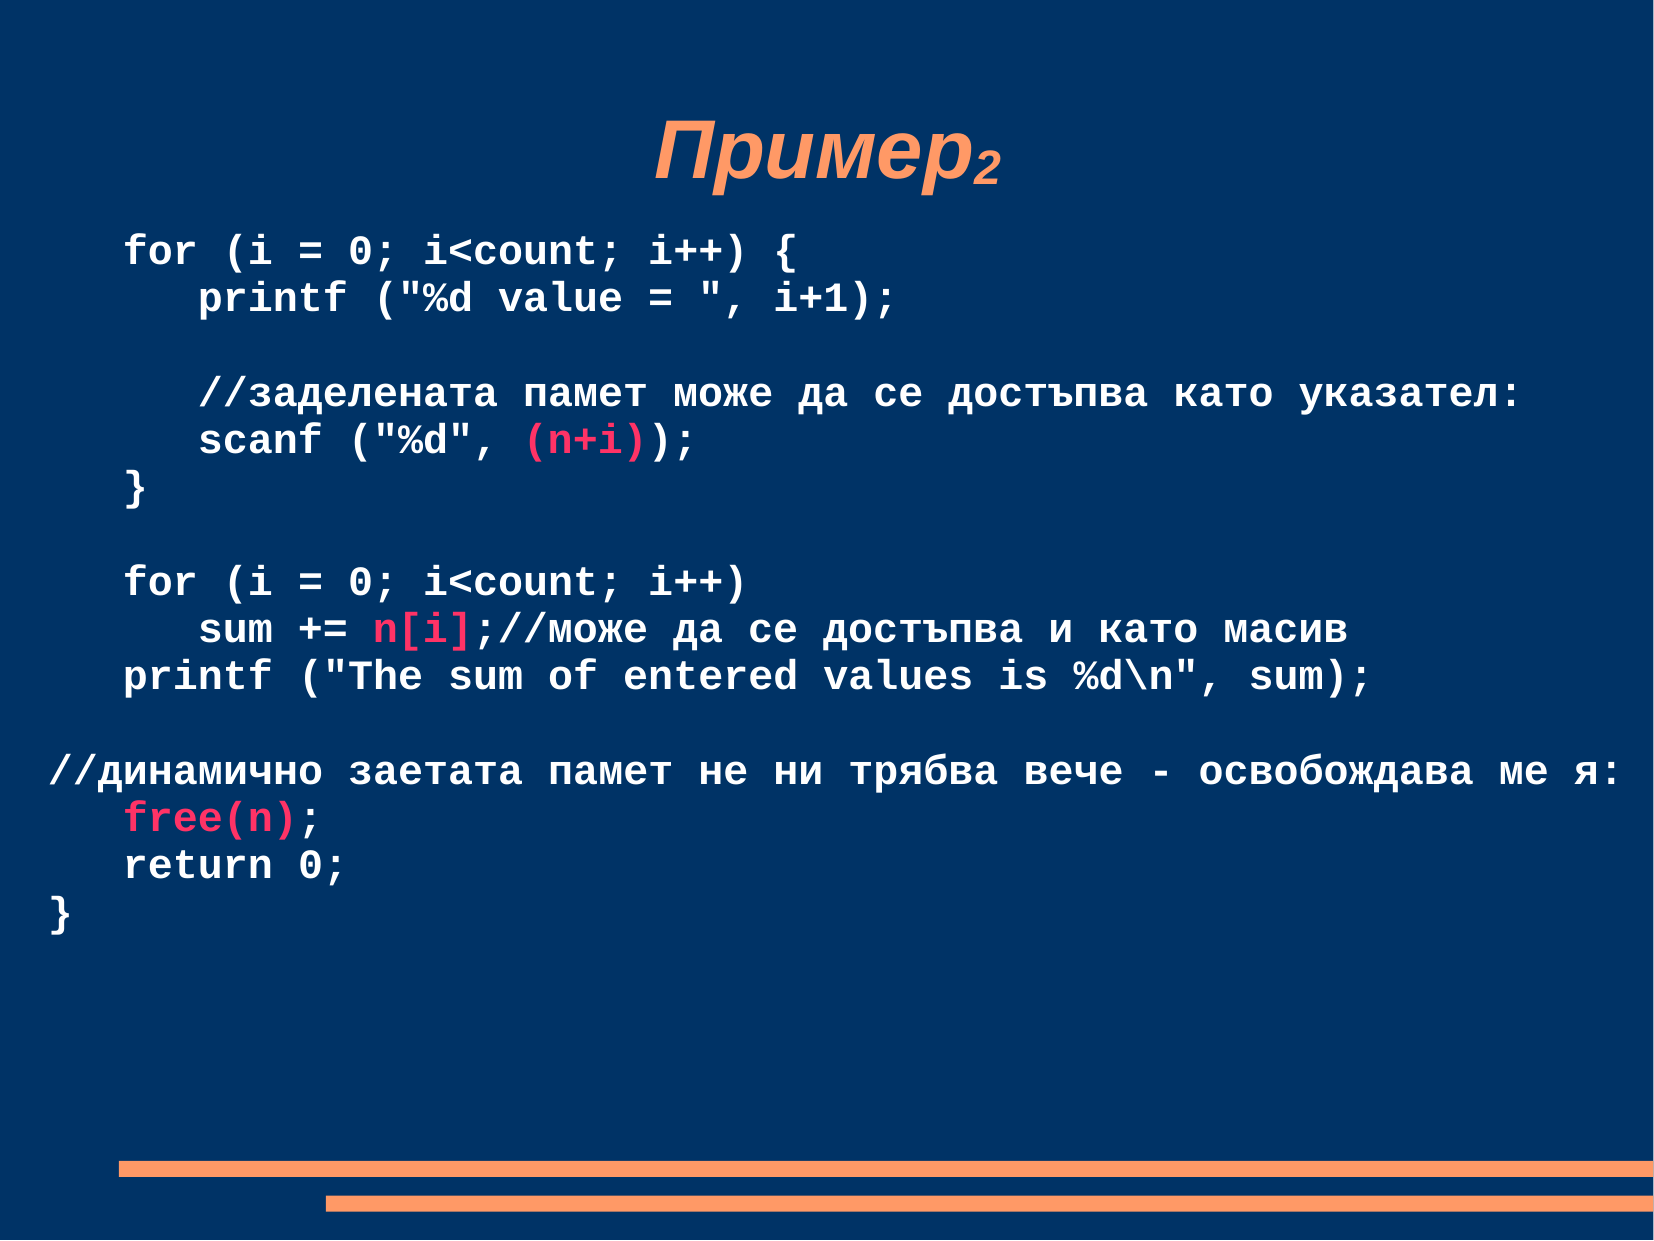

# Пример2
	for (i = 0; i<count; i++) {
		printf ("%d value = ", i+1);
		//заделената памет може да се достъпва като указател:
		scanf ("%d", (n+i));
	}
	for (i = 0; i<count; i++)
		sum += n[i];//може да се достъпва и като масив
	printf ("The sum of entered values is %d\n", sum);
//динамично заетата памет не ни трябва вече - освобождава ме я:
	free(n);
	return 0;
}